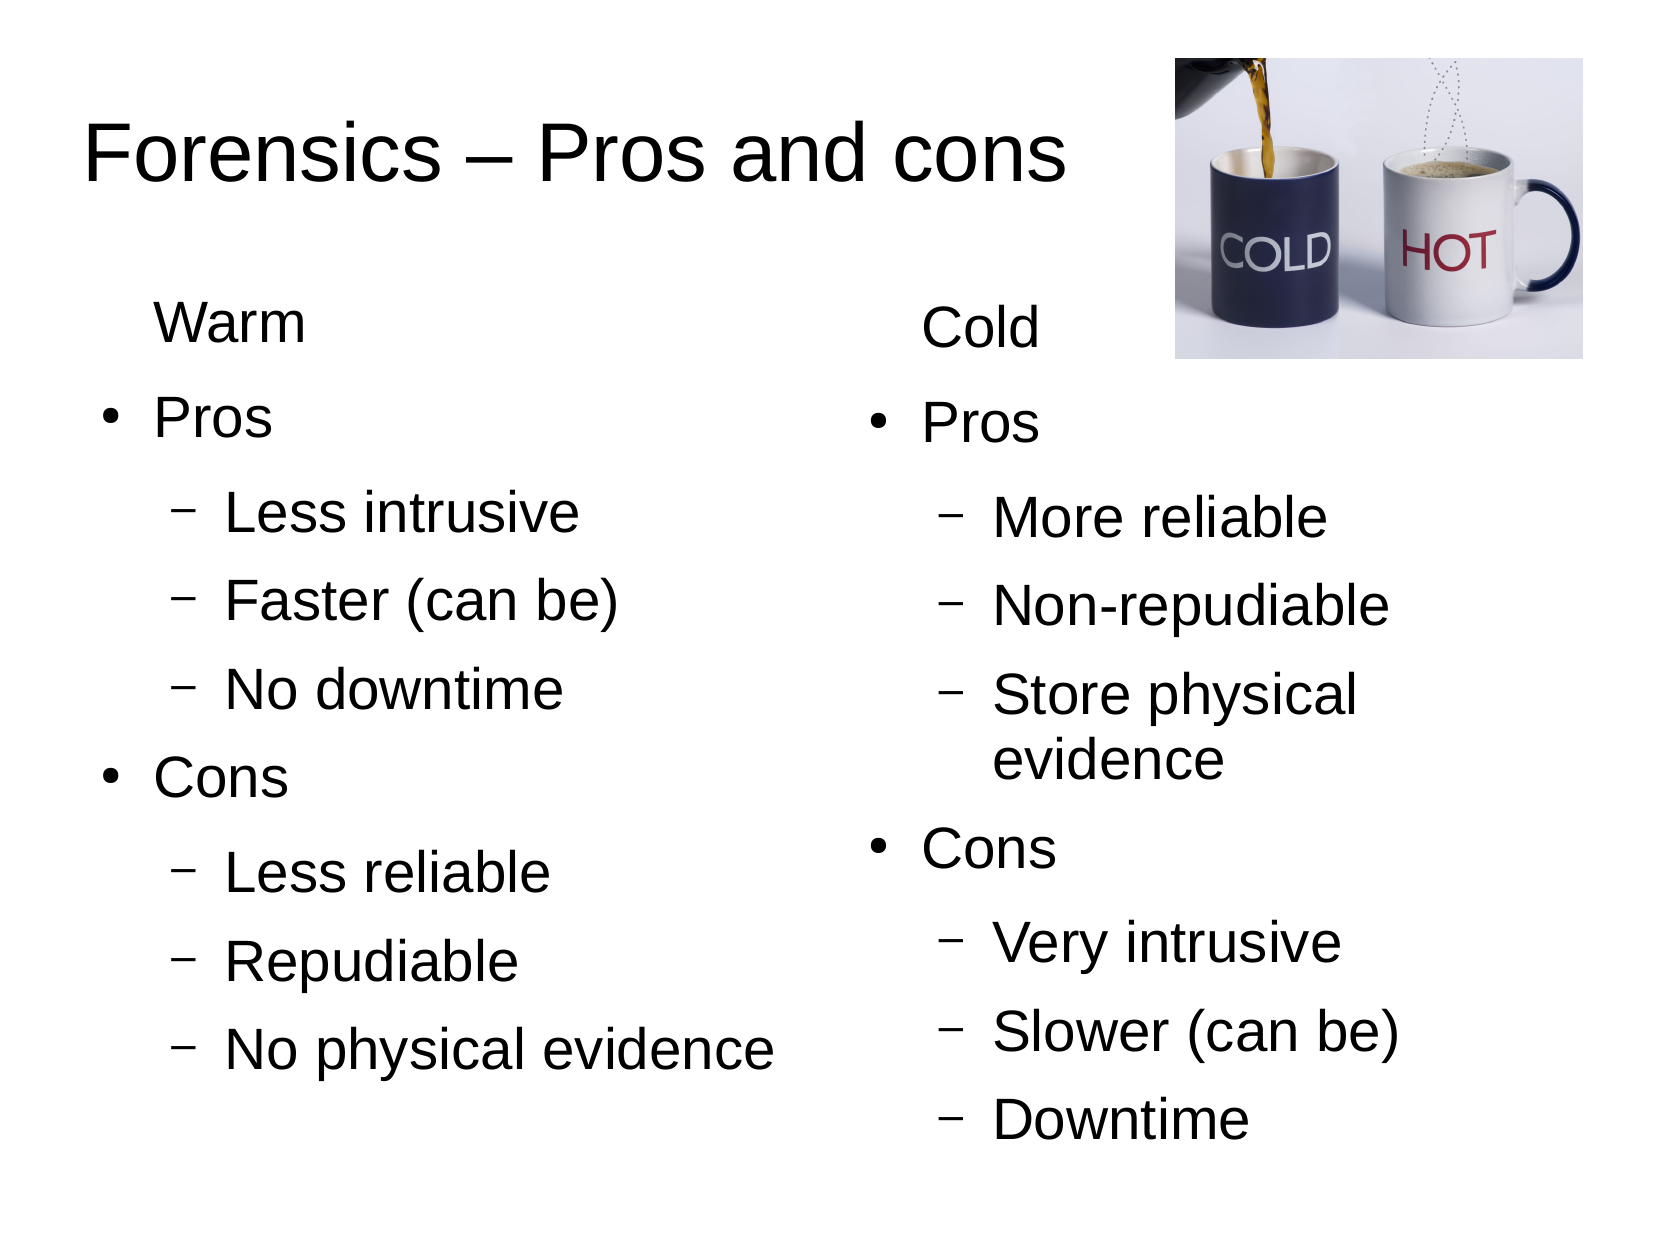

# Forensics – Pros and cons
Warm
Pros
Less intrusive
Faster (can be)
No downtime
Cons
Less reliable
Repudiable
No physical evidence
Cold
Pros
More reliable
Non-repudiable
Store physical evidence
Cons
Very intrusive
Slower (can be)
Downtime